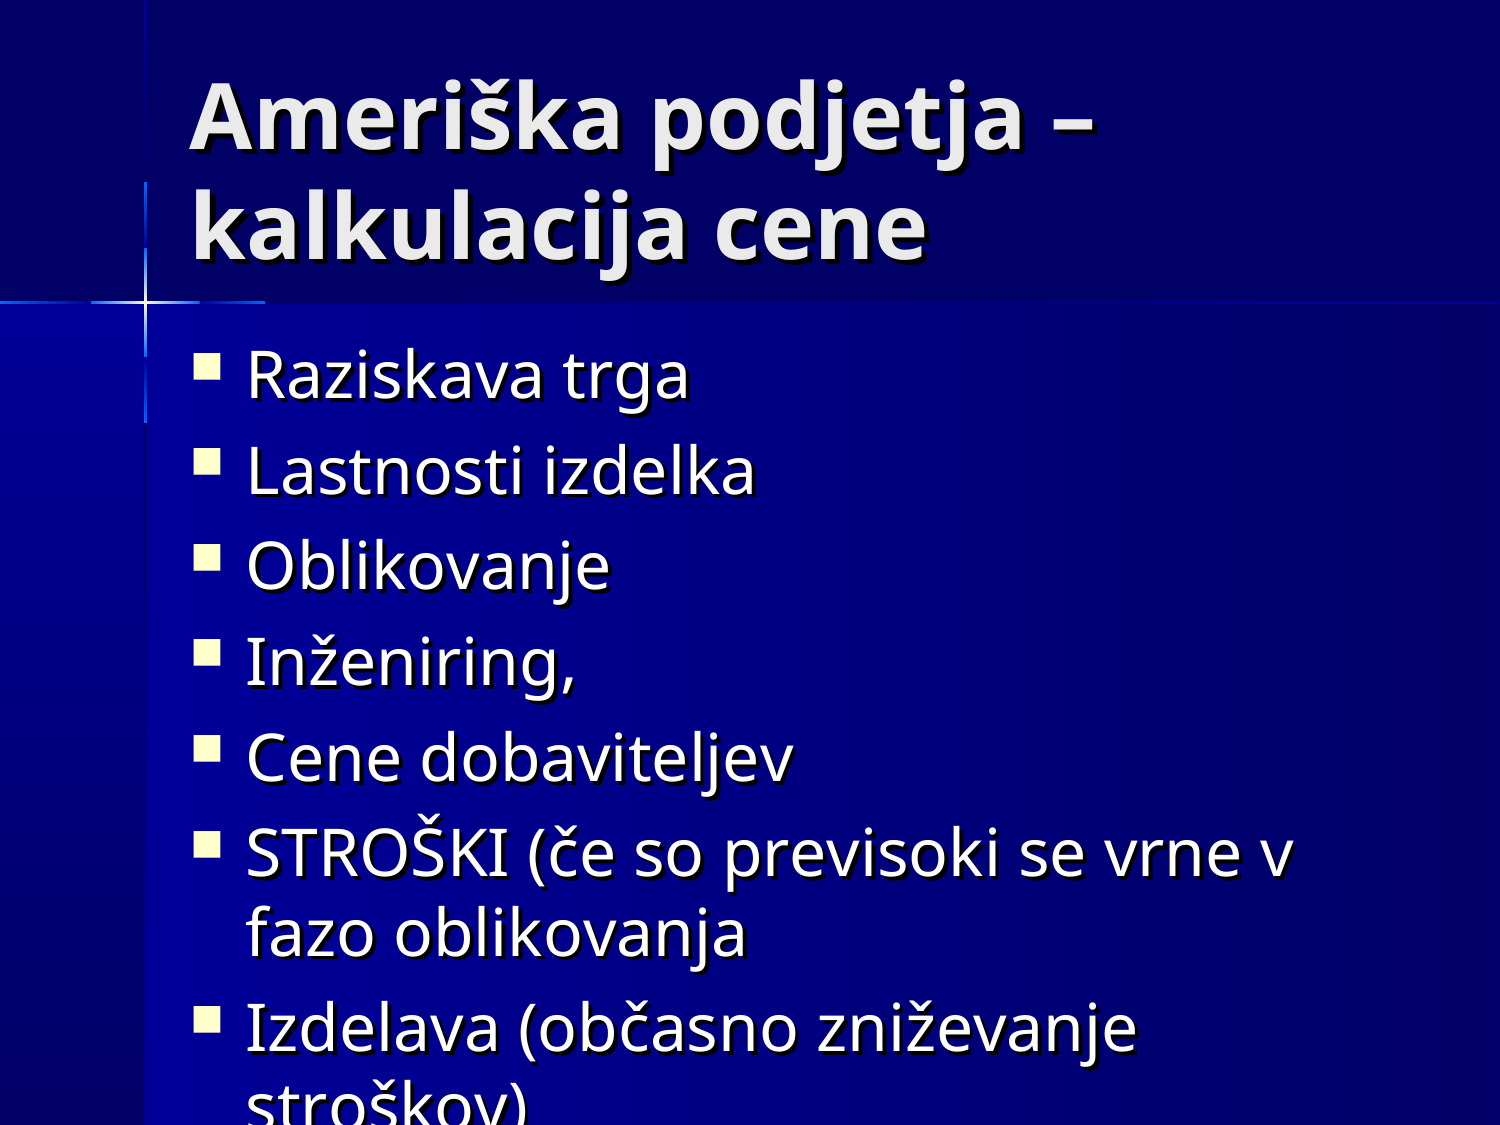

# Ameriška podjetja –kalkulacija cene
Raziskava trga
Lastnosti izdelka
Oblikovanje
Inženiring,
Cene dobaviteljev
STROŠKI (če so previsoki se vrne v fazo oblikovanja
Izdelava (občasno zniževanje stroškov)